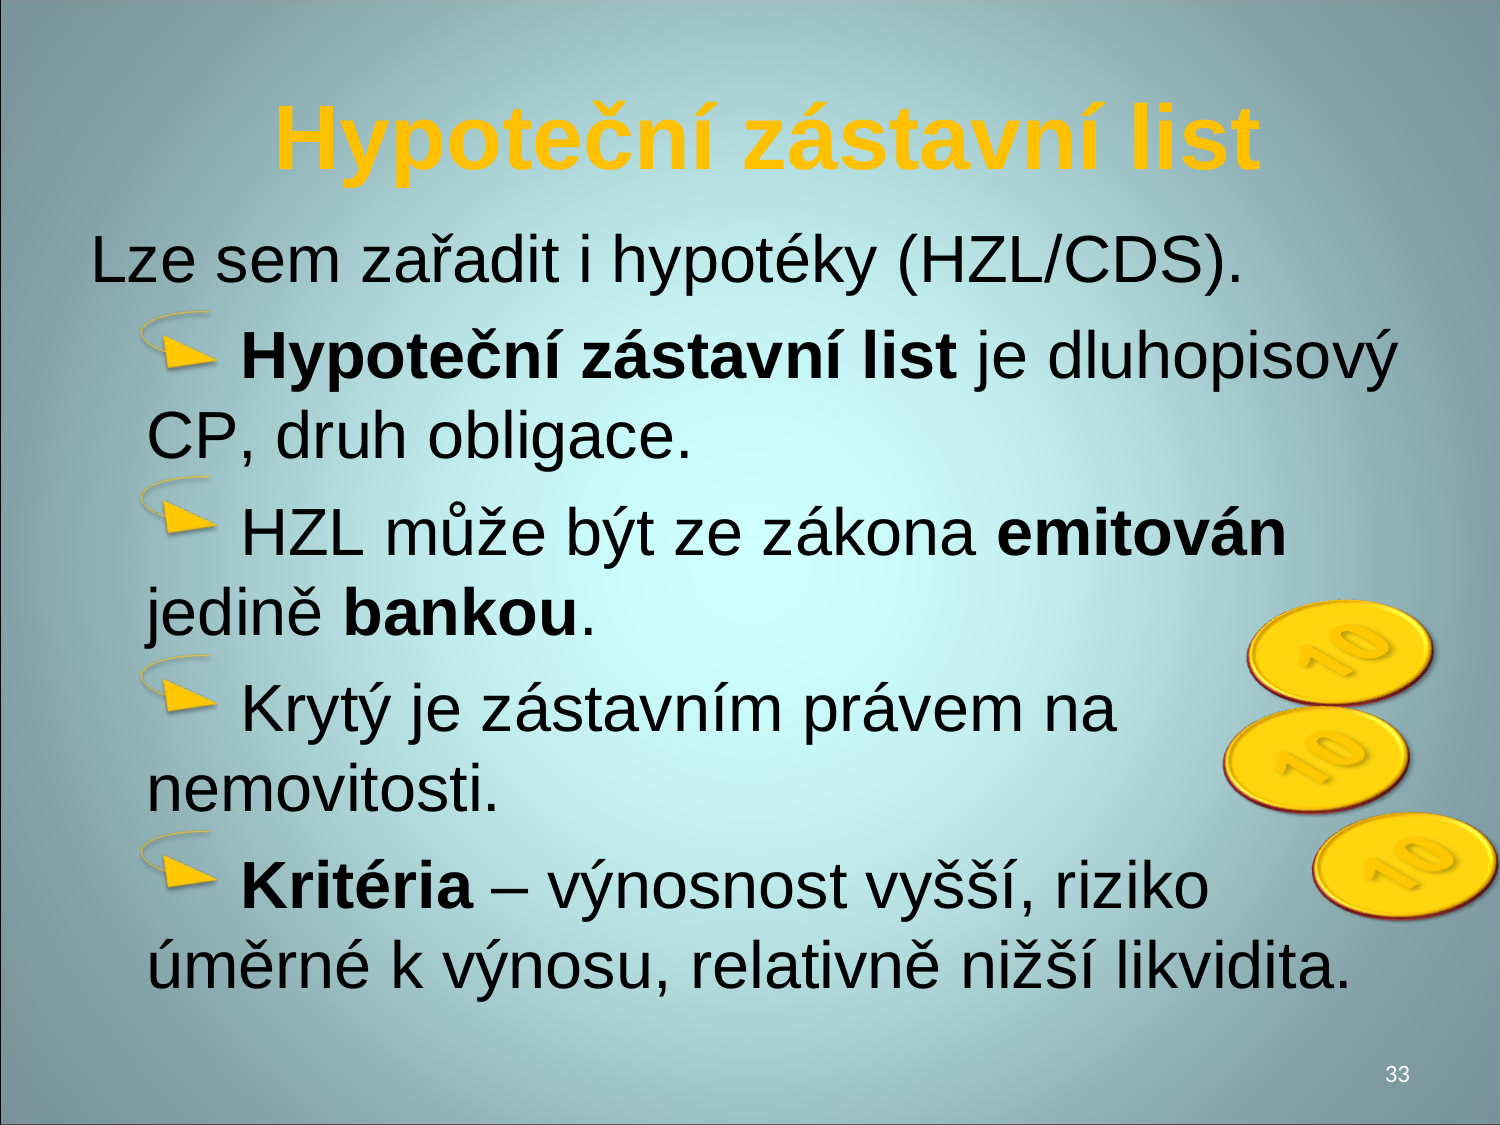

# Hypoteční zástavní list
Lze sem zařadit i hypotéky (HZL/CDS).
		Hypoteční zástavní list je dluhopisový CP, druh obligace.
		HZL může být ze zákona emitován jedině bankou.
		Krytý je zástavním právem na nemovitosti.
		Kritéria – výnosnost vyšší, riziko úměrné k výnosu, relativně nižší likvidita.